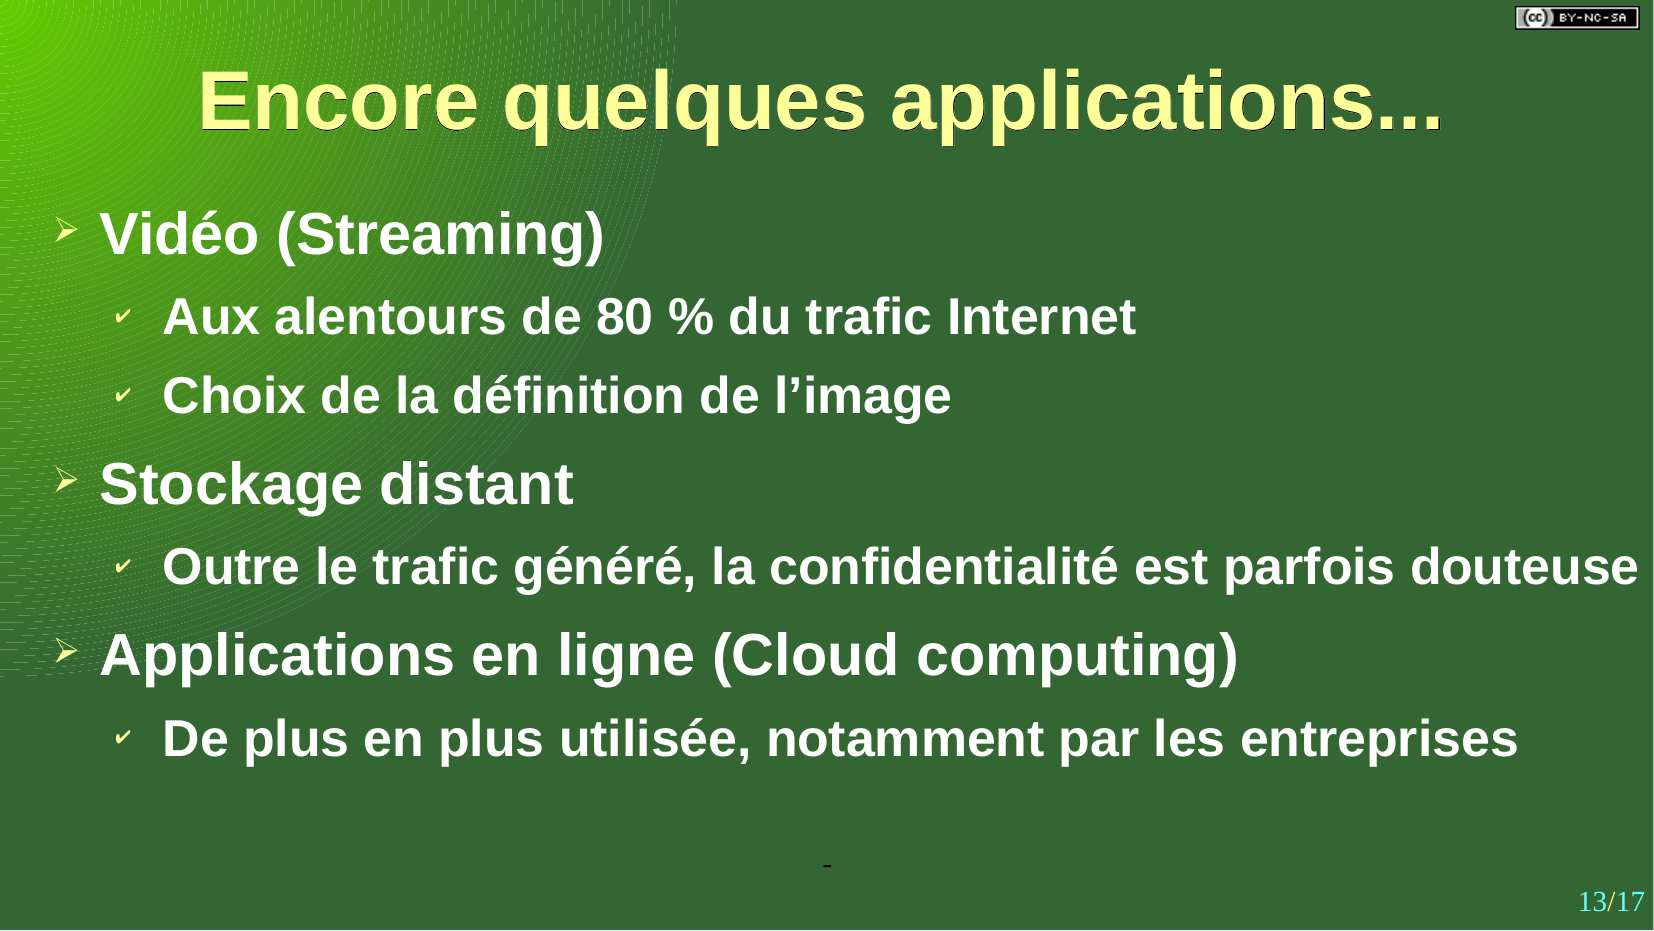

# Encore quelques applications...
Vidéo (Streaming)
Aux alentours de 80 % du trafic Internet
Choix de la définition de l’image
Stockage distant
Outre le trafic généré, la confidentialité est parfois douteuse
Applications en ligne (Cloud computing)
De plus en plus utilisée, notamment par les entreprises
-
13